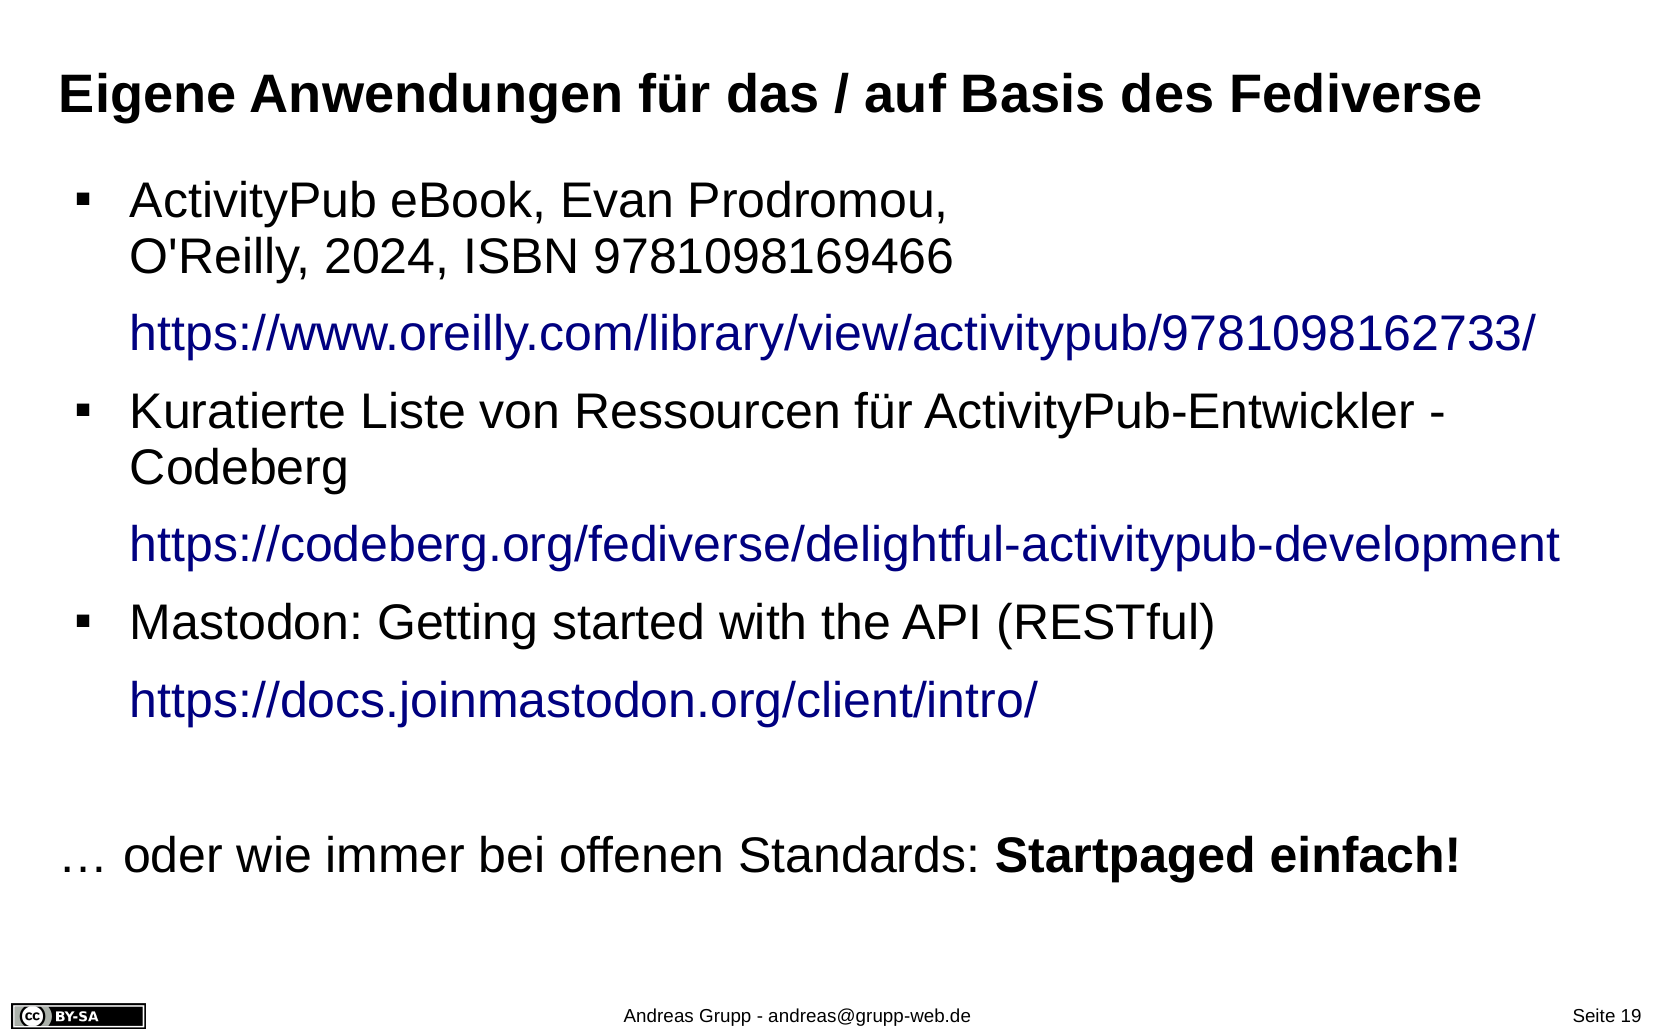

# Eigene Anwendungen für das / auf Basis des Fediverse
ActivityPub eBook, Evan Prodromou,
O'Reilly, 2024, ISBN 9781098169466
https://www.oreilly.com/library/view/activitypub/9781098162733/
Kuratierte Liste von Ressourcen für ActivityPub-Entwickler - Codeberg
https://codeberg.org/fediverse/delightful-activitypub-development
Mastodon: Getting started with the API (RESTful)
https://docs.joinmastodon.org/client/intro/
… oder wie immer bei offenen Standards: Startpaged einfach!
Andreas Grupp - andreas@grupp-web.de
19